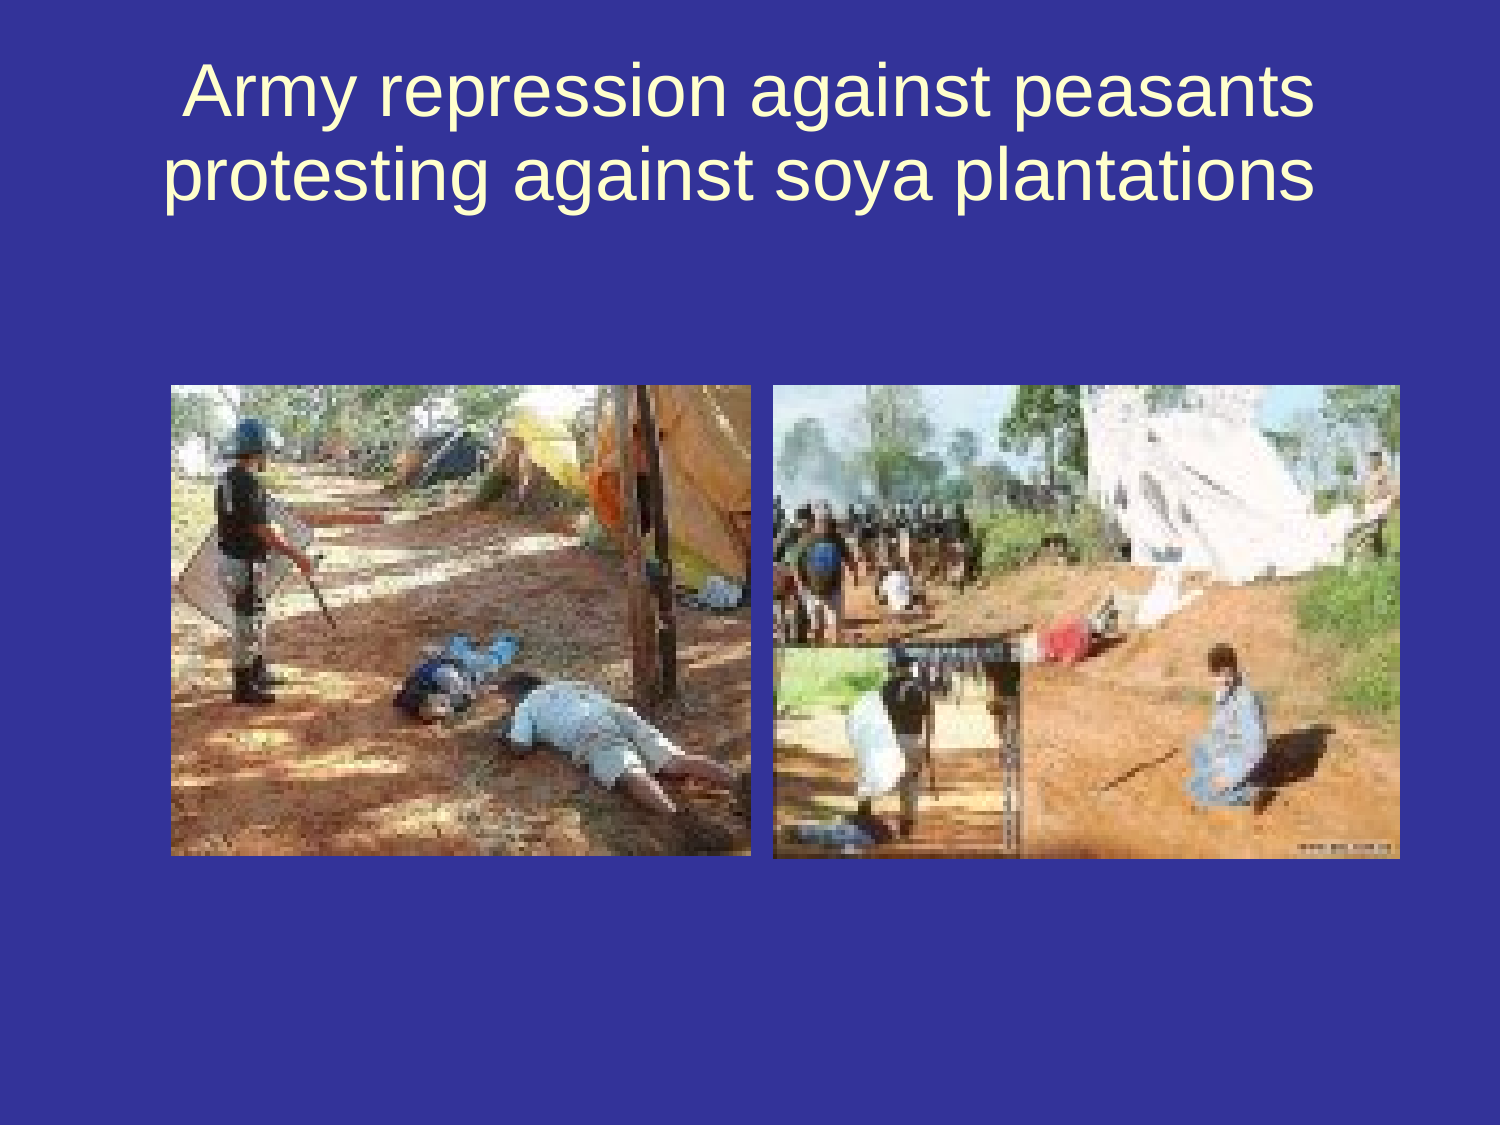

# Army repression against peasants protesting against soya plantations